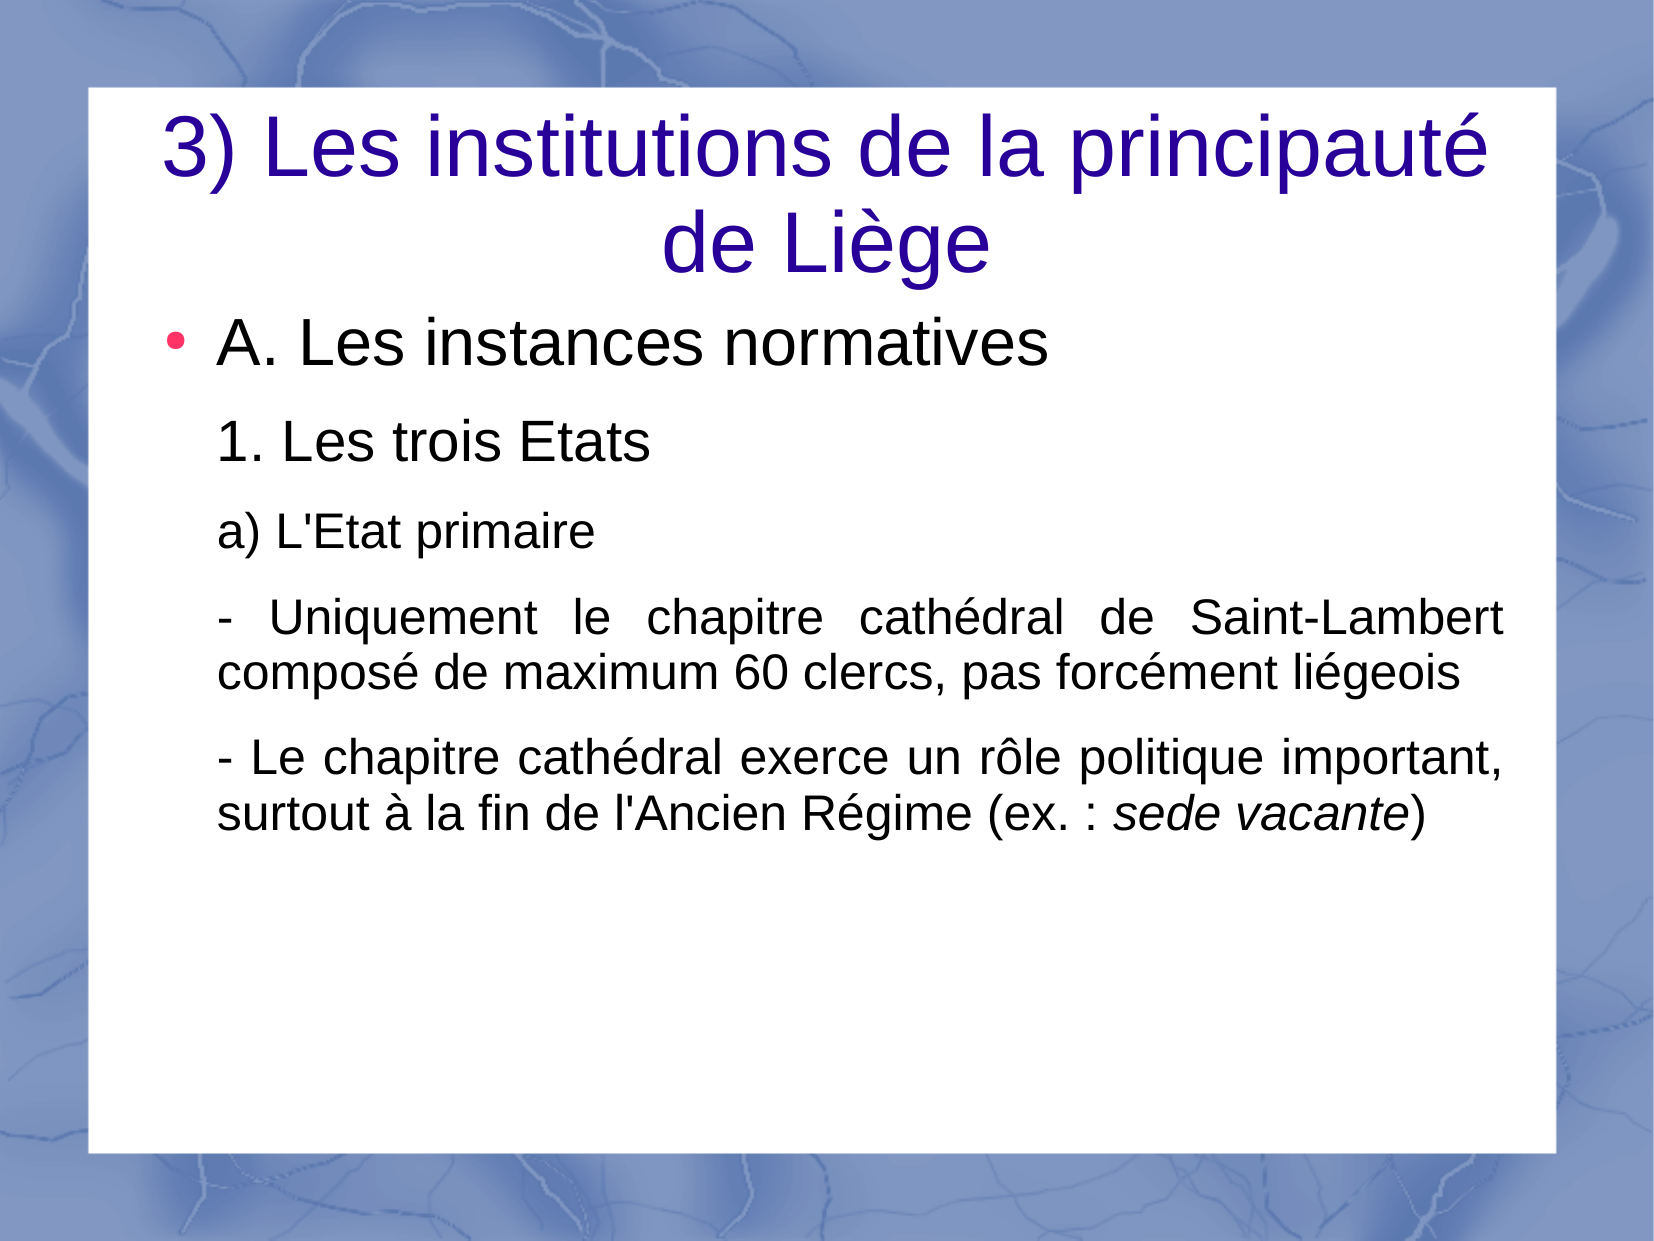

# 3) Les institutions de la principauté de Liège
A. Les instances normatives
1. Les trois Etats
a) L'Etat primaire
- Uniquement le chapitre cathédral de Saint-Lambert composé de maximum 60 clercs, pas forcément liégeois
- Le chapitre cathédral exerce un rôle politique important, surtout à la fin de l'Ancien Régime (ex. : sede vacante)